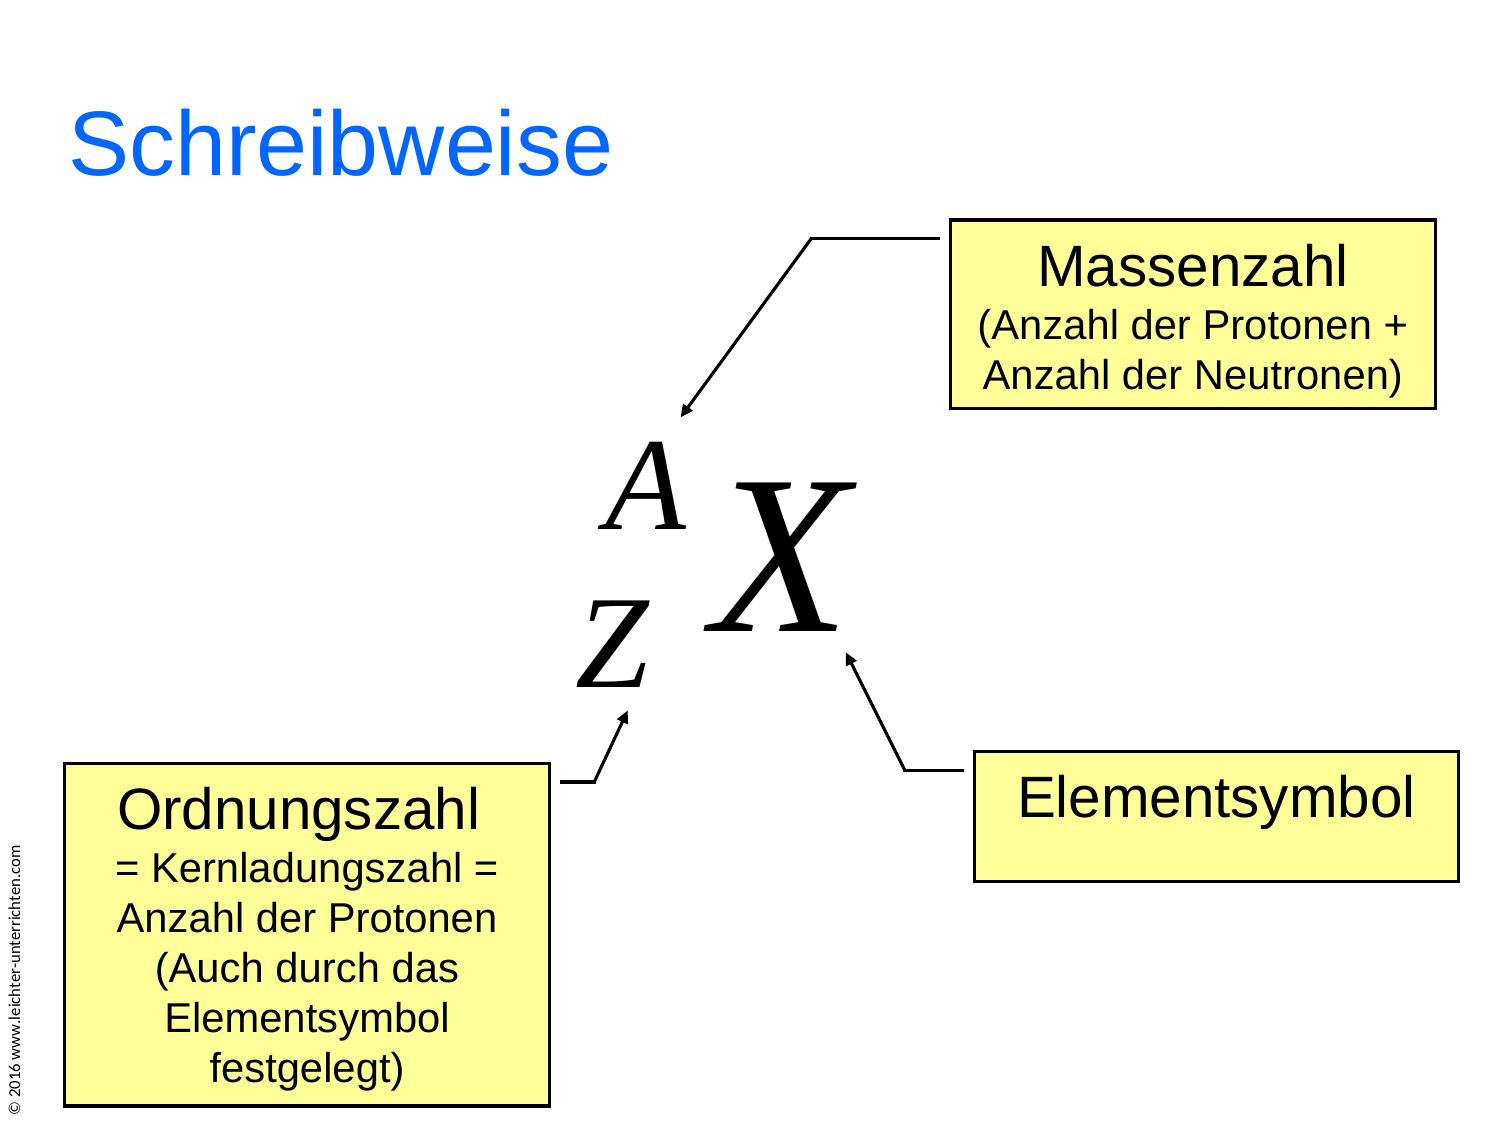

# Schreibweise
Massenzahl
(Anzahl der Protonen + Anzahl der Neutronen)
Elementsymbol
Ordnungszahl
= Kernladungszahl = Anzahl der Protonen
(Auch durch das Elementsymbol festgelegt)